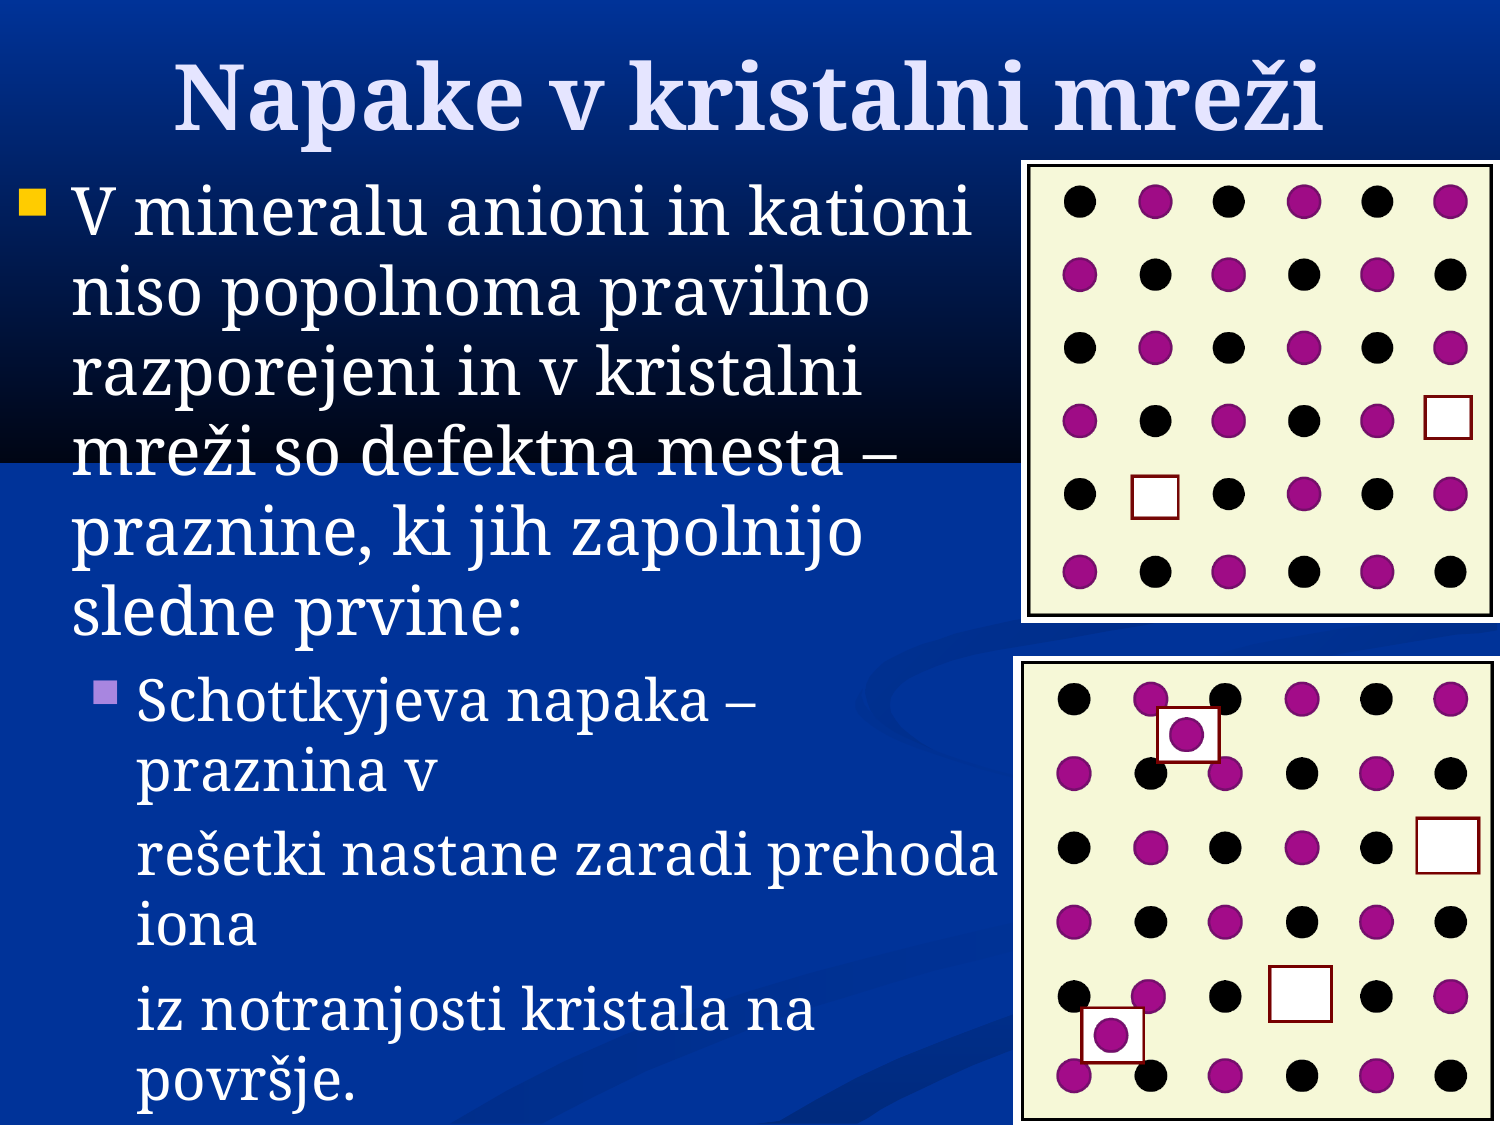

# Napake v kristalni mreži
V mineralu anioni in kationi niso popolnoma pravilno razporejeni in v kristalni mreži so defektna mesta – praznine, ki jih zapolnijo sledne prvine:
Schottkyjeva napaka – praznina v
	rešetki nastane zaradi prehoda iona
	iz notranjosti kristala na površje.
Frenkelova napaka – atom preide
	na intersticijsko mesto
	(vmesno praznino).